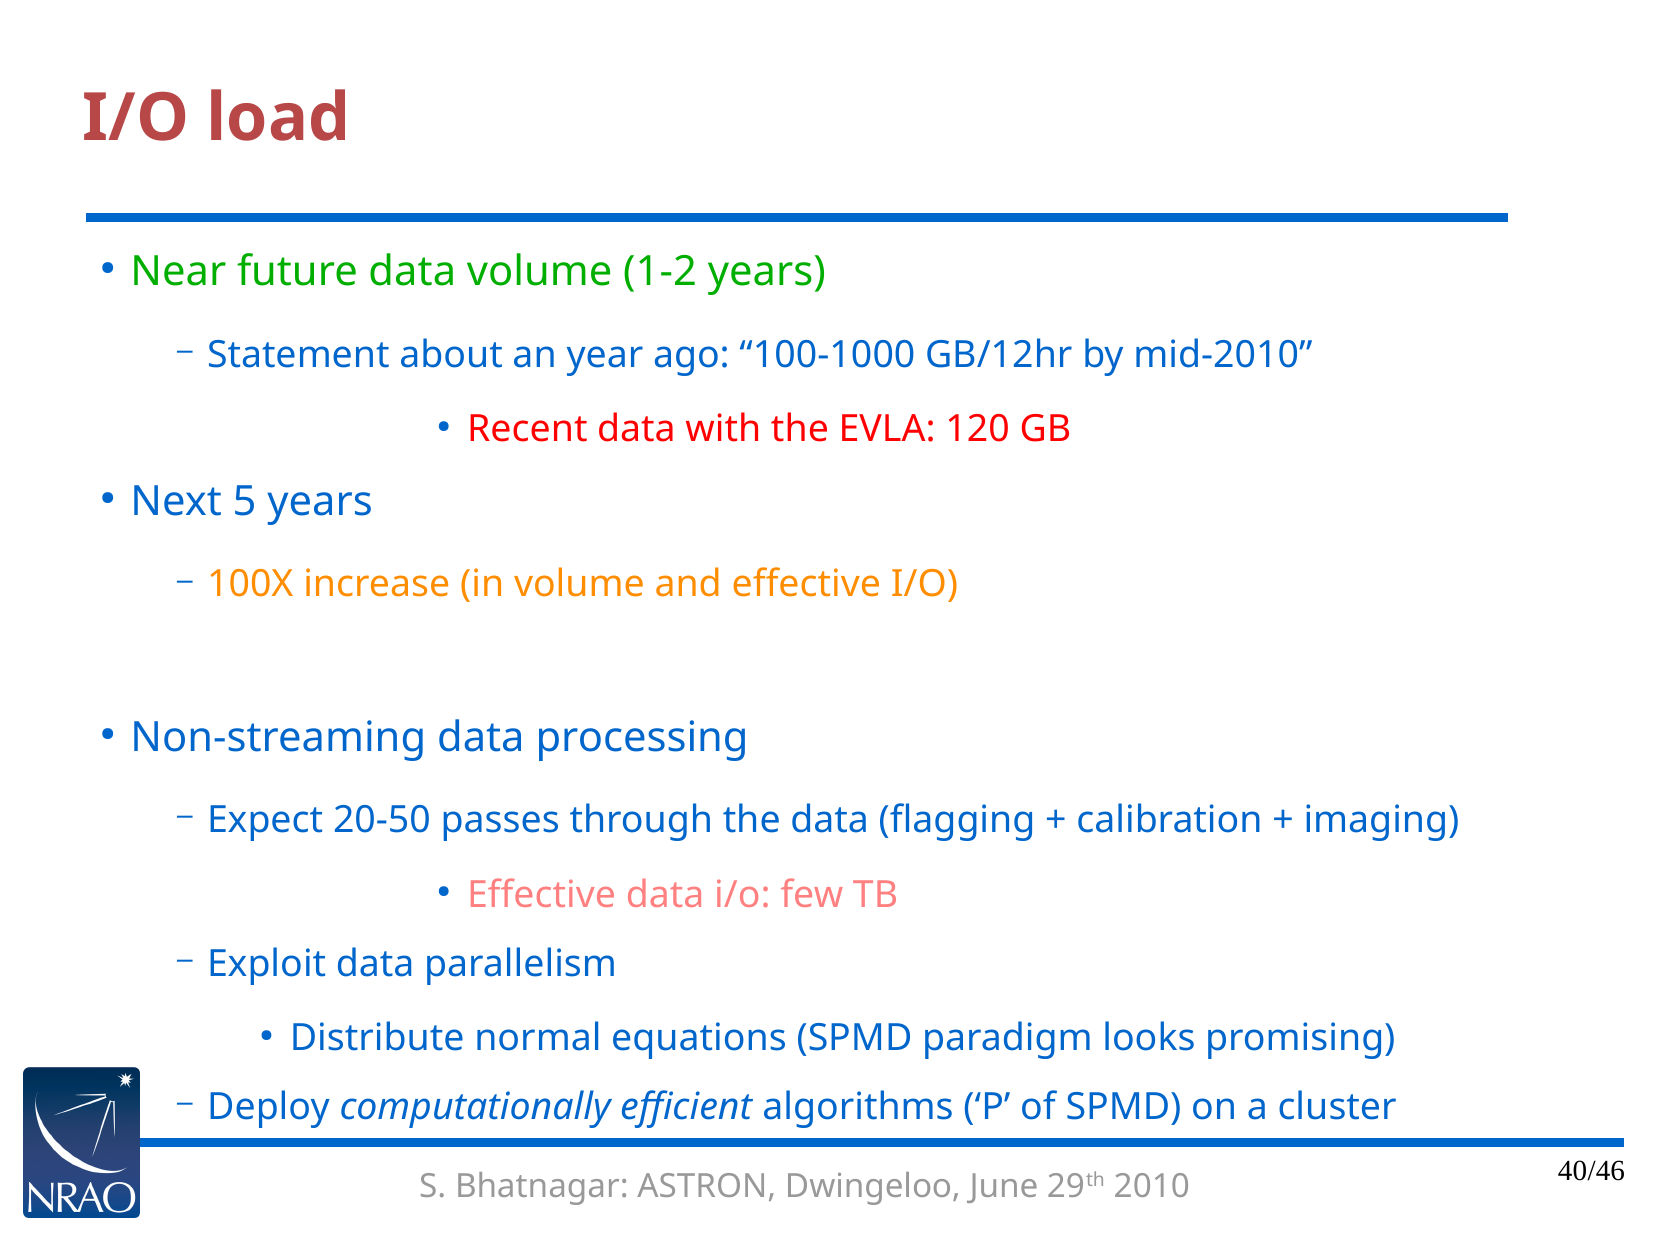

# I/O load
Near future data volume (1-2 years)
Statement about an year ago: “100-1000 GB/12hr by mid-2010”
Recent data with the EVLA: 120 GB
Next 5 years
100X increase (in volume and effective I/O)
Non-streaming data processing
Expect 20-50 passes through the data (flagging + calibration + imaging)
Effective data i/o: few TB
Exploit data parallelism
Distribute normal equations (SPMD paradigm looks promising)
Deploy computationally efficient algorithms (‘P’ of SPMD) on a cluster
40